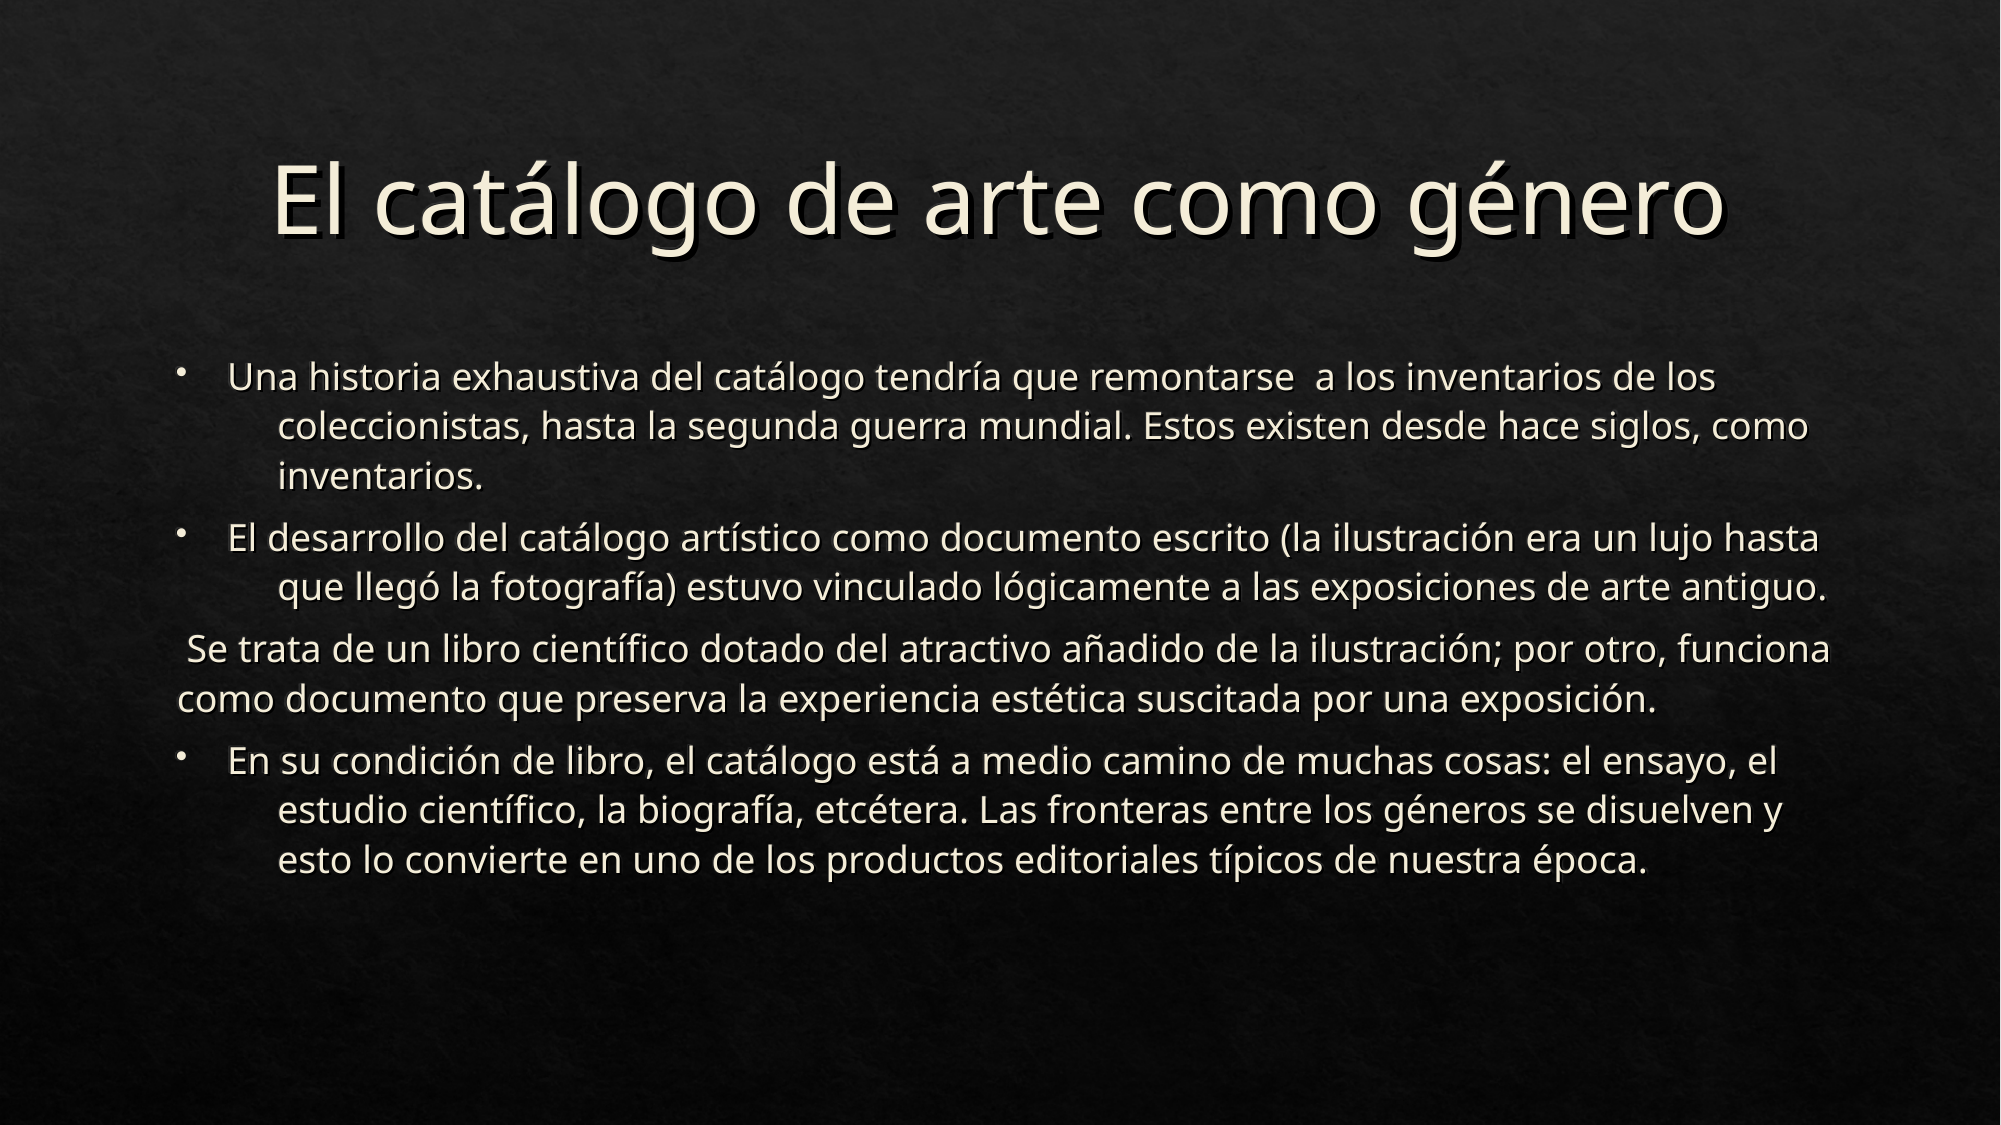

# El catálogo de arte como género
Una historia exhaustiva del catálogo tendría que remontarse a los inventarios de los coleccionistas, hasta la segunda guerra mundial. Estos existen desde hace siglos, como inventarios.
El desarrollo del catálogo artístico como documento escrito (la ilustración era un lujo hasta que llegó la fotografía) estuvo vinculado lógicamente a las exposiciones de arte antiguo.
 Se trata de un libro científico dotado del atractivo añadido de la ilustración; por otro, funciona como documento que preserva la experiencia estética suscitada por una exposición.
En su condición de libro, el catálogo está a medio camino de muchas cosas: el ensayo, el estudio científico, la biografía, etcétera. Las fronteras entre los géneros se disuelven y esto lo convierte en uno de los productos editoriales típicos de nuestra época.